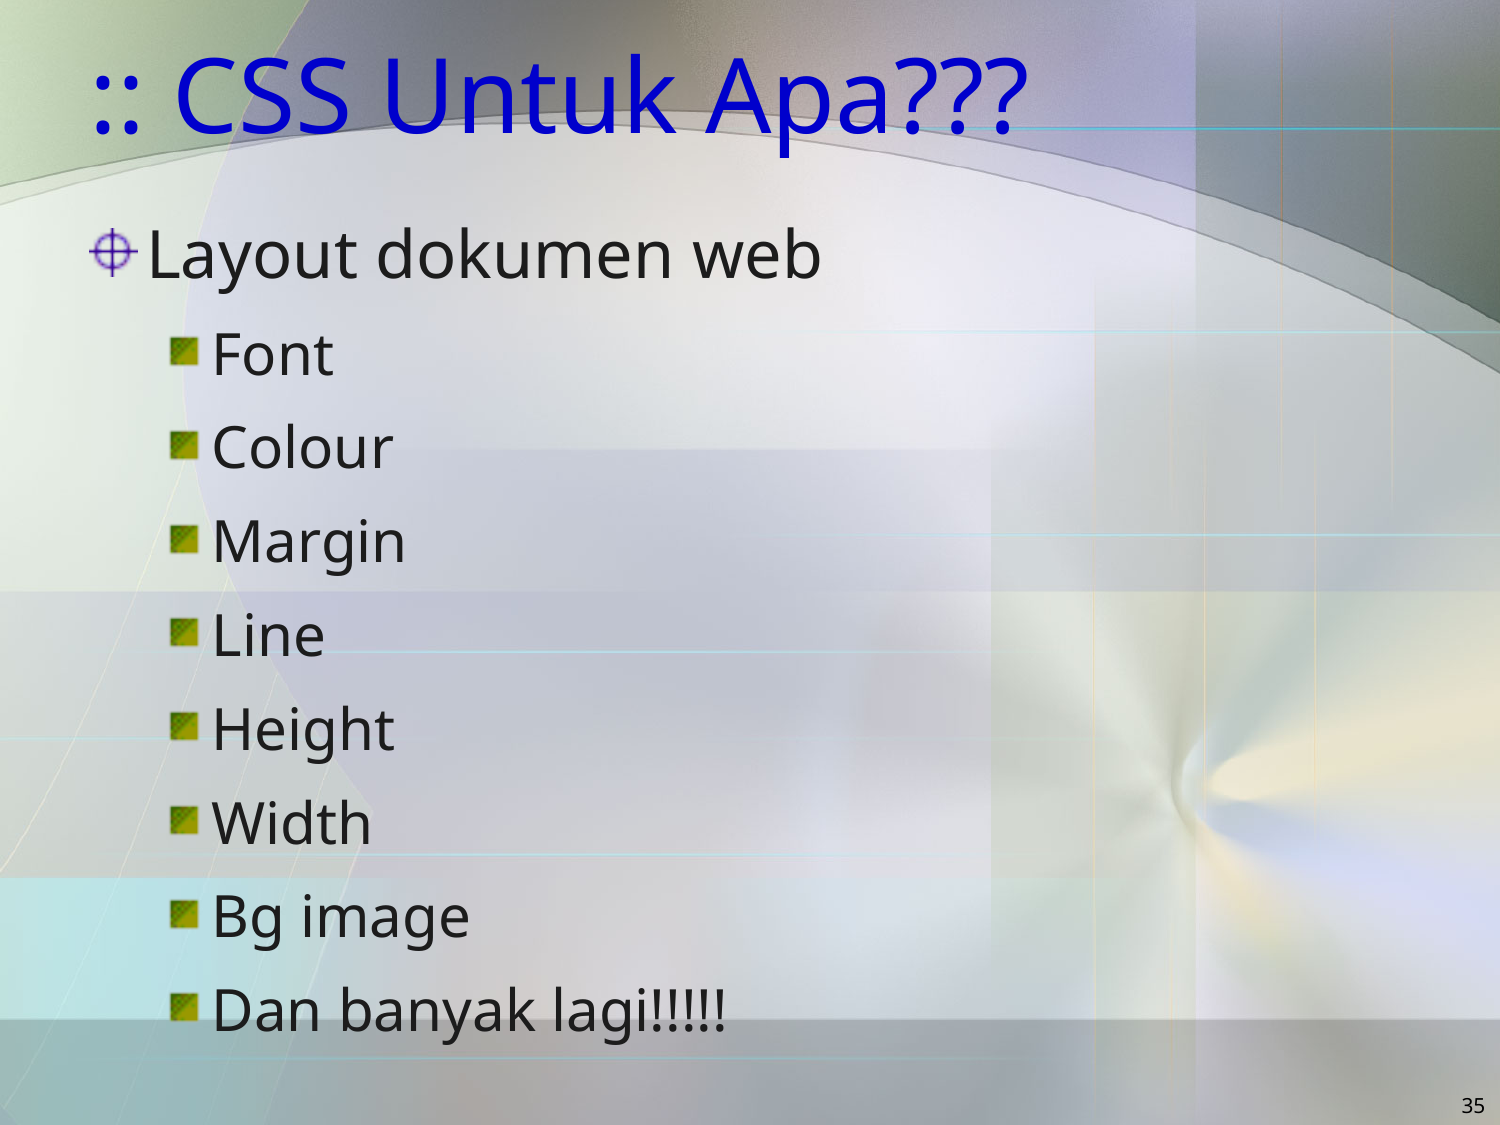

# :: CSS Untuk Apa???
Layout dokumen web
Font
Colour
Margin
Line
Height
Width
Bg image
Dan banyak lagi!!!!!
35